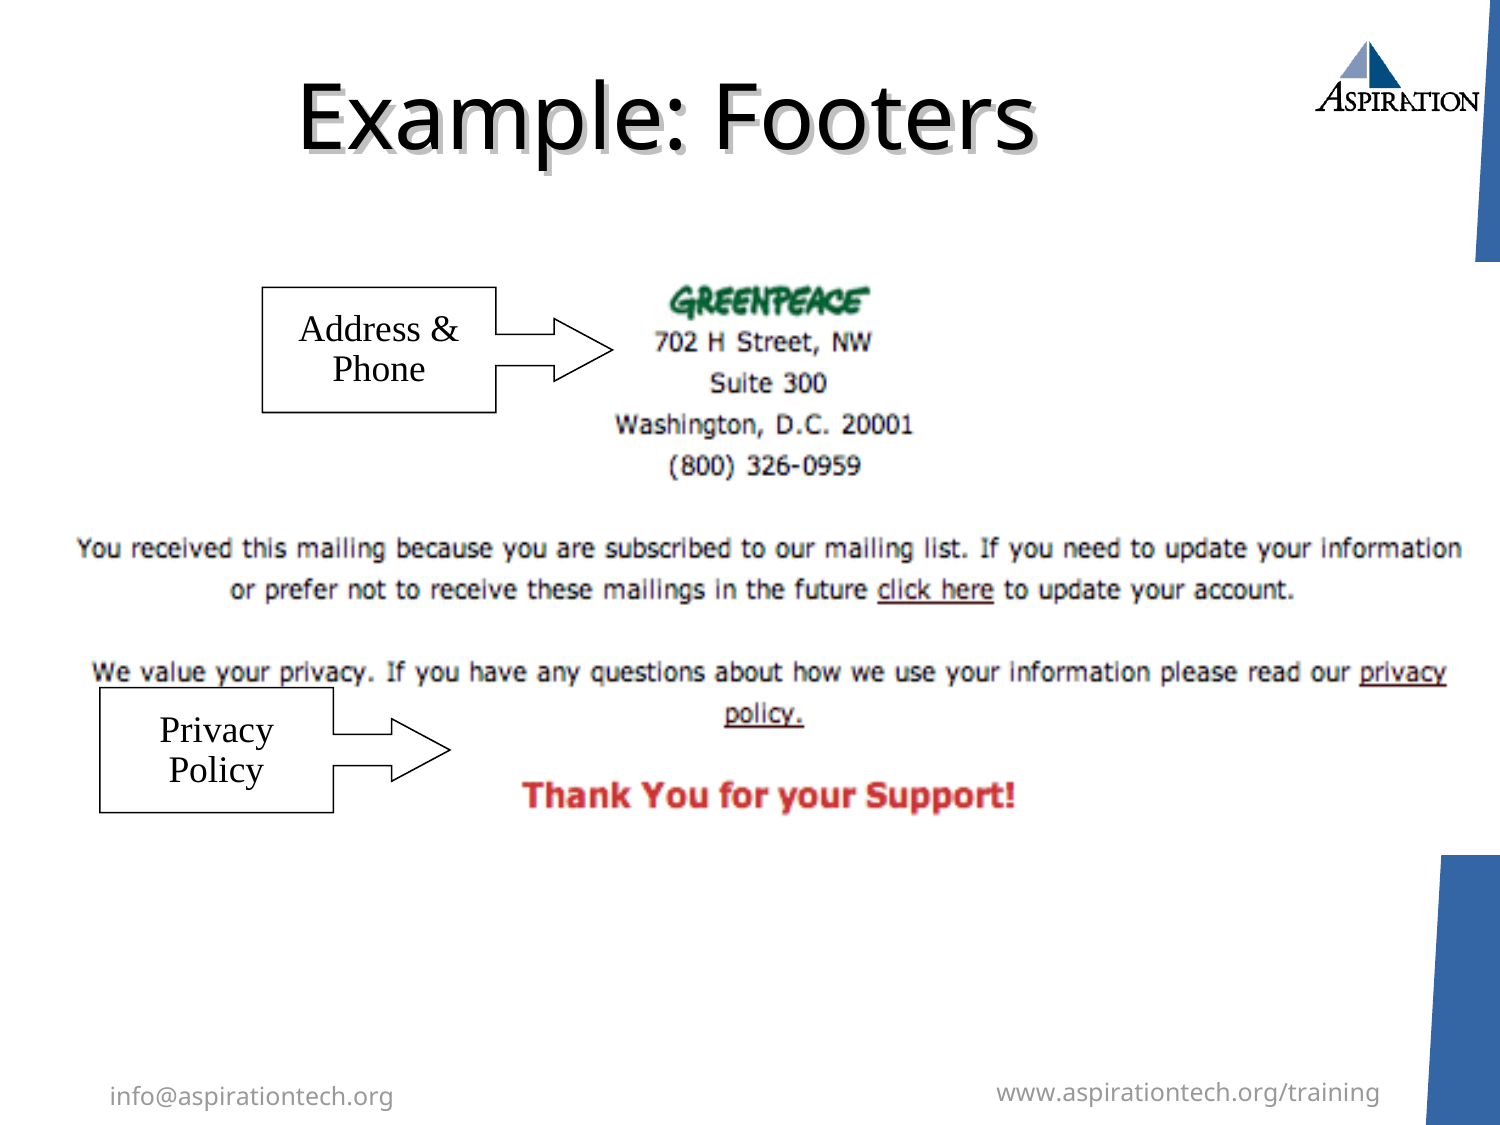

# Example: Footers
Address &
Phone
Privacy
Policy